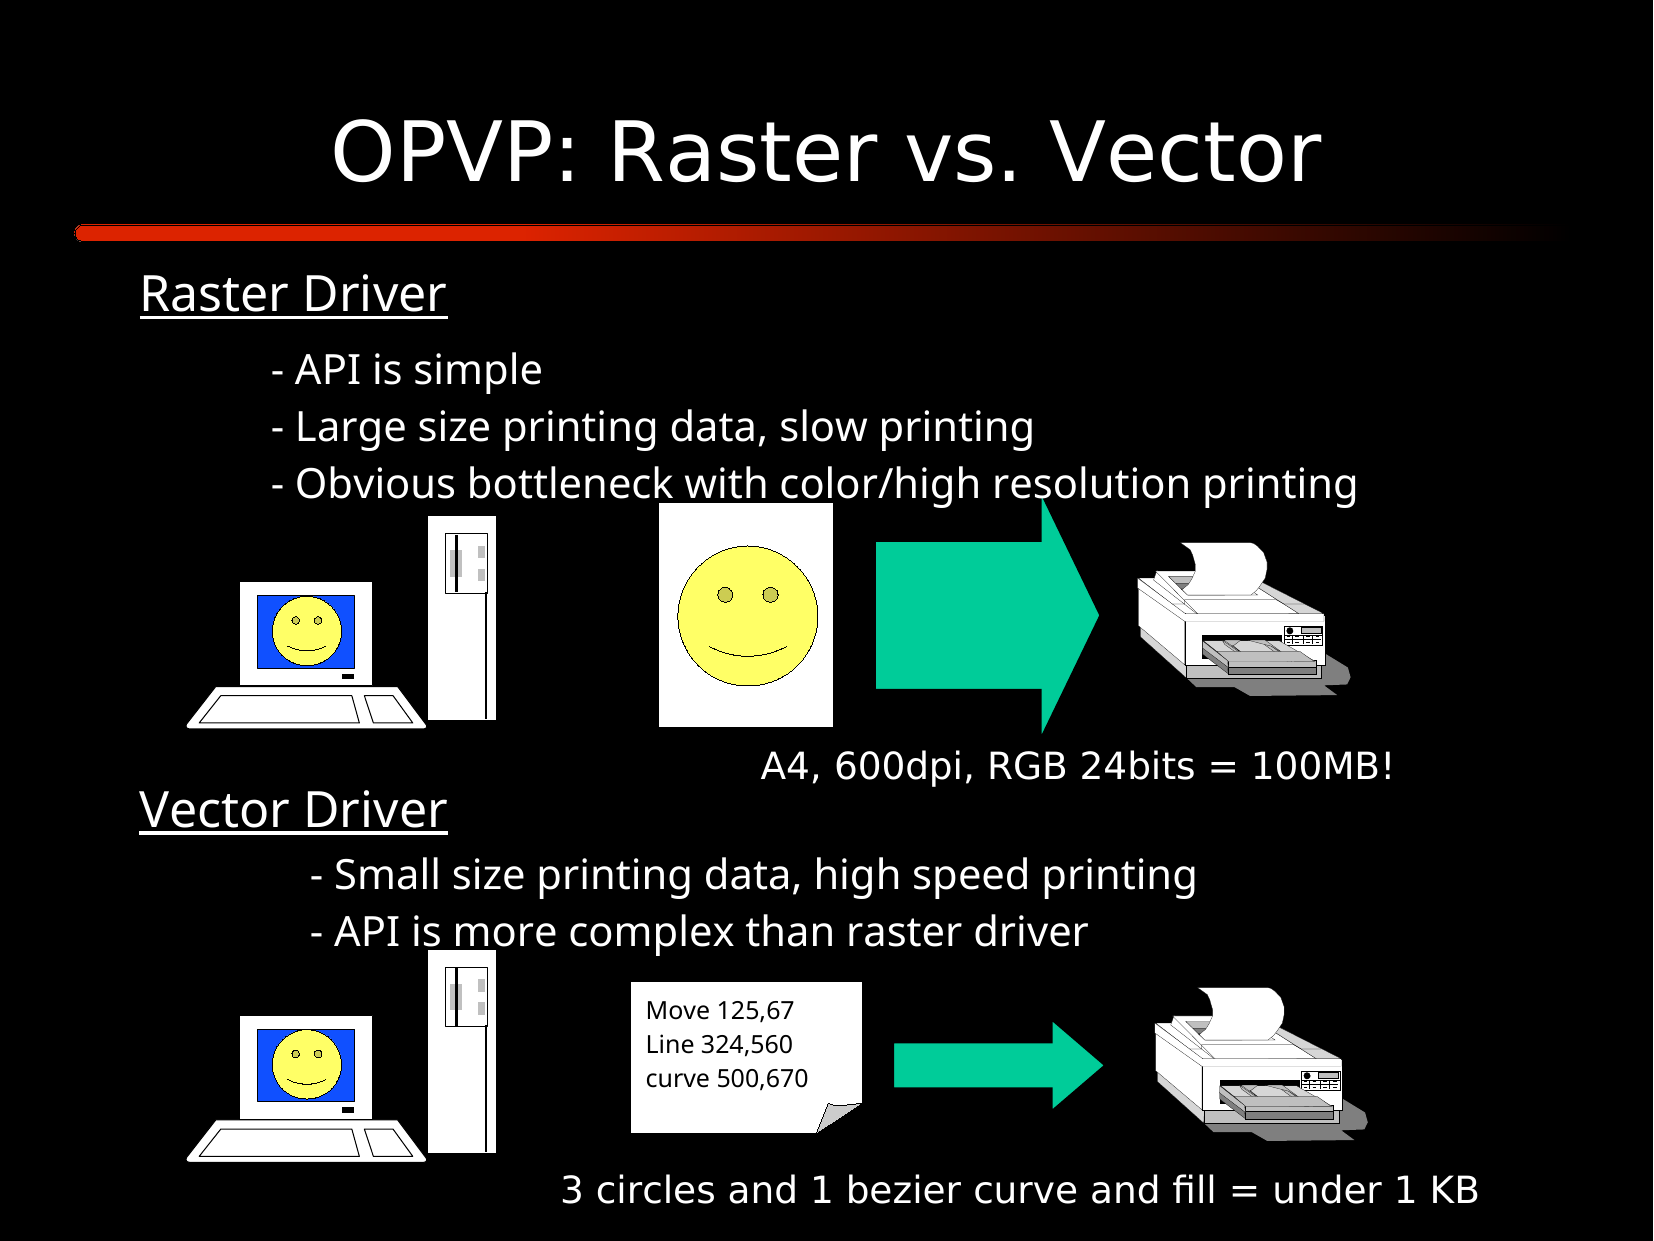

# OPVP: Raster vs. Vector
Raster Driver
- API is simple
- Large size printing data, slow printing
- Obvious bottleneck with color/high resolution printing
A4, 600dpi, RGB 24bits = 100MB!
Vector Driver
- Small size printing data, high speed printing
- API is more complex than raster driver
Move 125,67
Line 324,560
curve 500,670
3 circles and 1 bezier curve and fill = under 1 KB